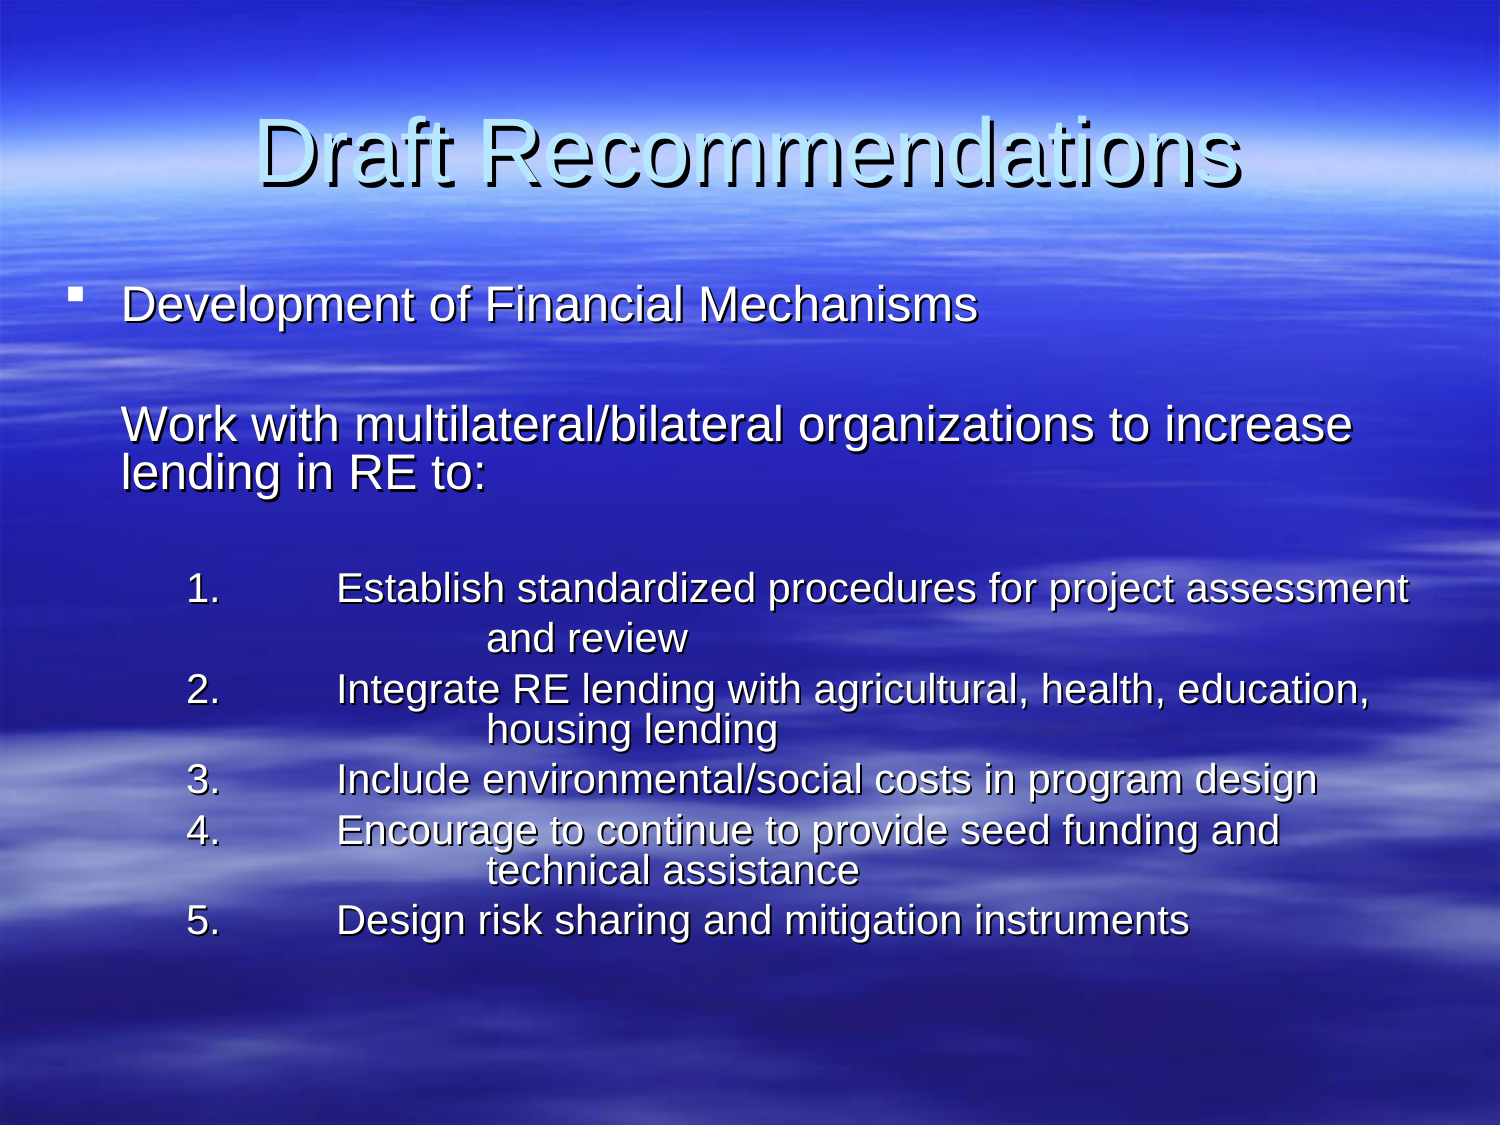

# Draft Recommendations
Development of Financial Mechanisms
	Work with multilateral/bilateral organizations to increase lending in RE to:
	1.	Establish standardized procedures for project assessment
			and review
	2. 	Integrate RE lending with agricultural, health, education, 	 		housing lending
	3. 	Include environmental/social costs in program design
	4. 	Encourage to continue to provide seed funding and 			technical assistance
	5. 	Design risk sharing and mitigation instruments